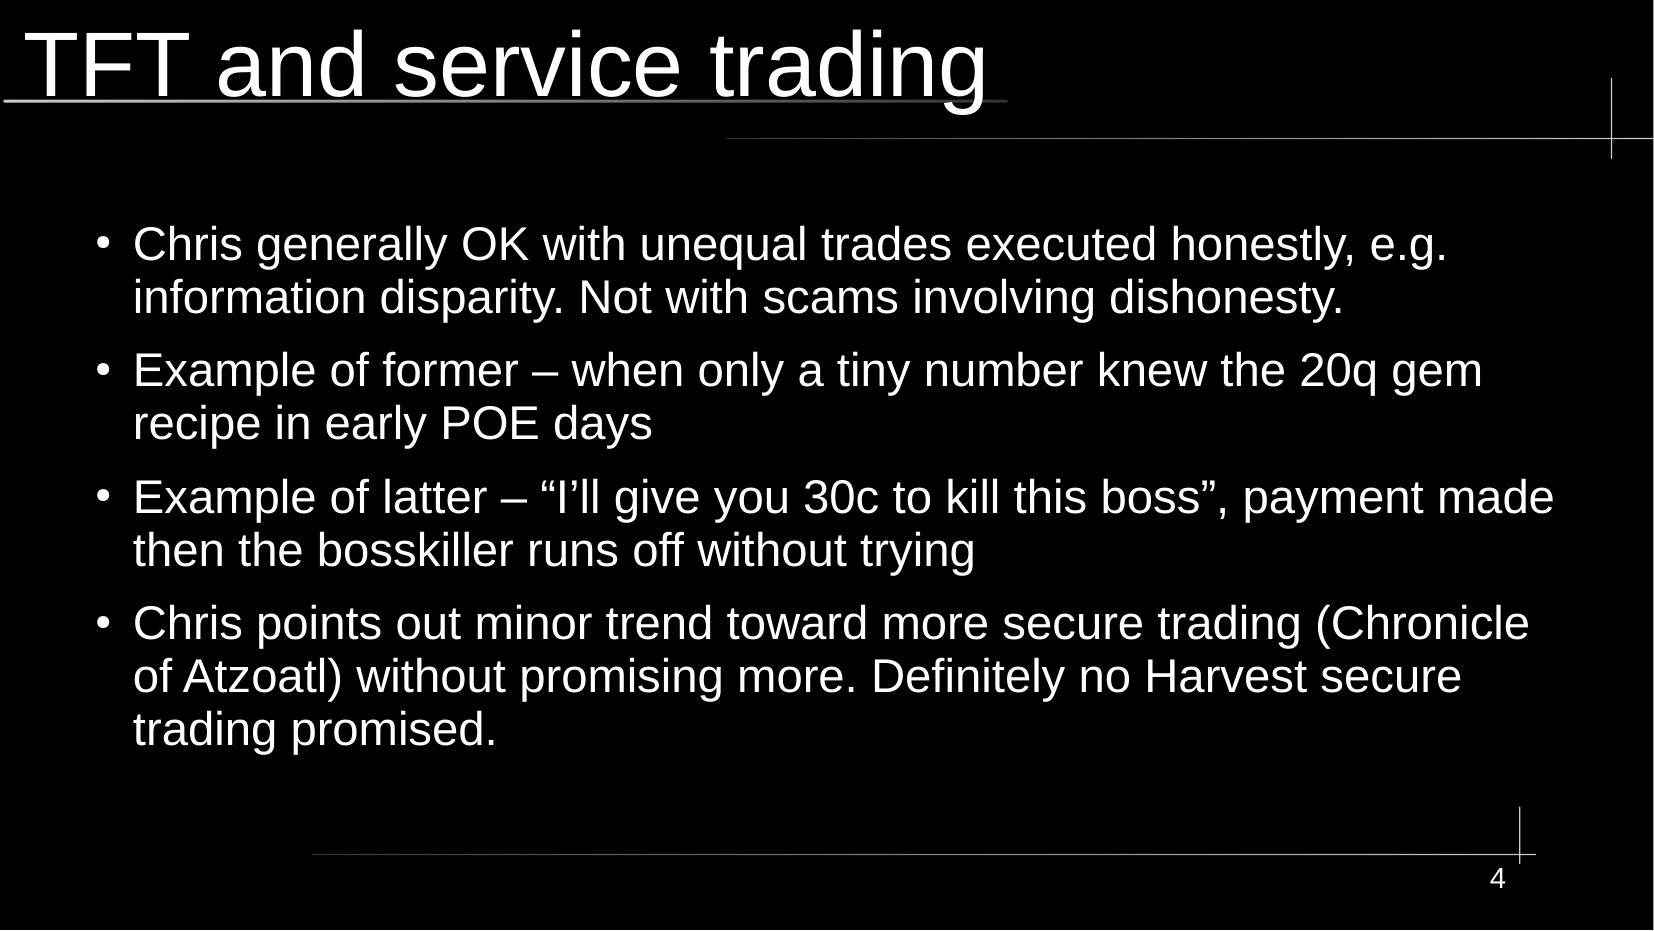

# TFT and service trading
Chris generally OK with unequal trades executed honestly, e.g. information disparity. Not with scams involving dishonesty.
Example of former – when only a tiny number knew the 20q gem recipe in early POE days
Example of latter – “I’ll give you 30c to kill this boss”, payment made then the bosskiller runs off without trying
Chris points out minor trend toward more secure trading (Chronicle of Atzoatl) without promising more. Definitely no Harvest secure trading promised.
4